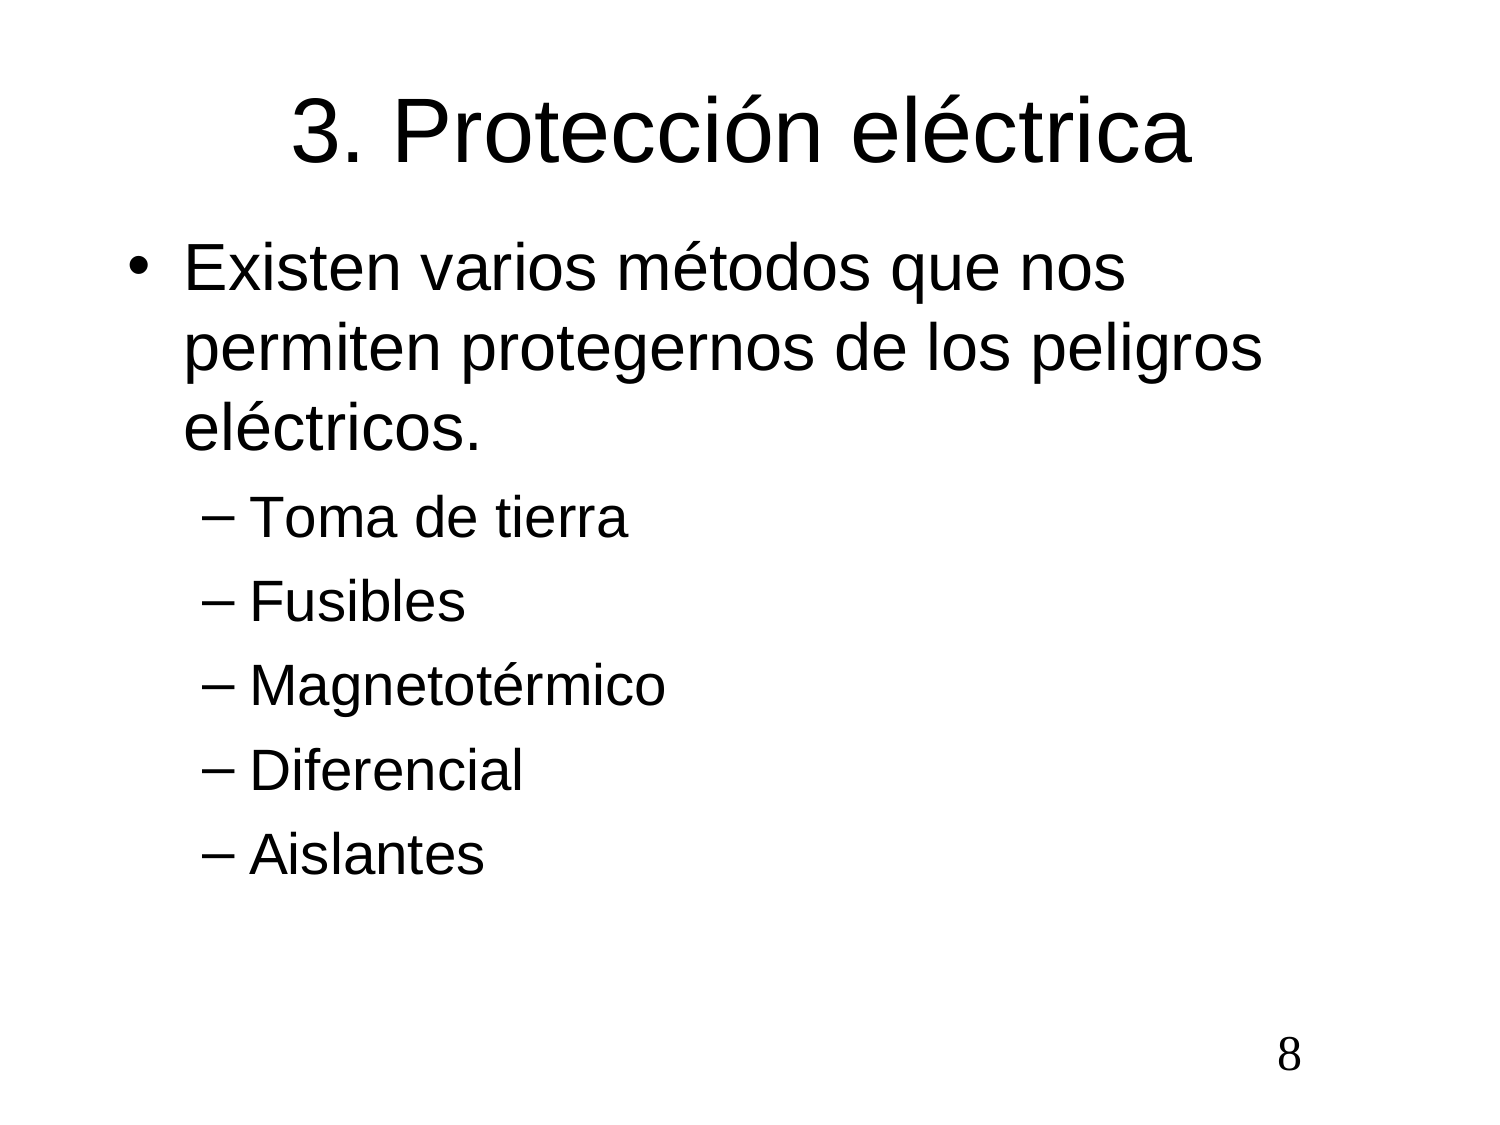

# 3. Protección eléctrica
Existen varios métodos que nos permiten protegernos de los peligros eléctricos.
Toma de tierra
Fusibles
Magnetotérmico
Diferencial
Aislantes
8